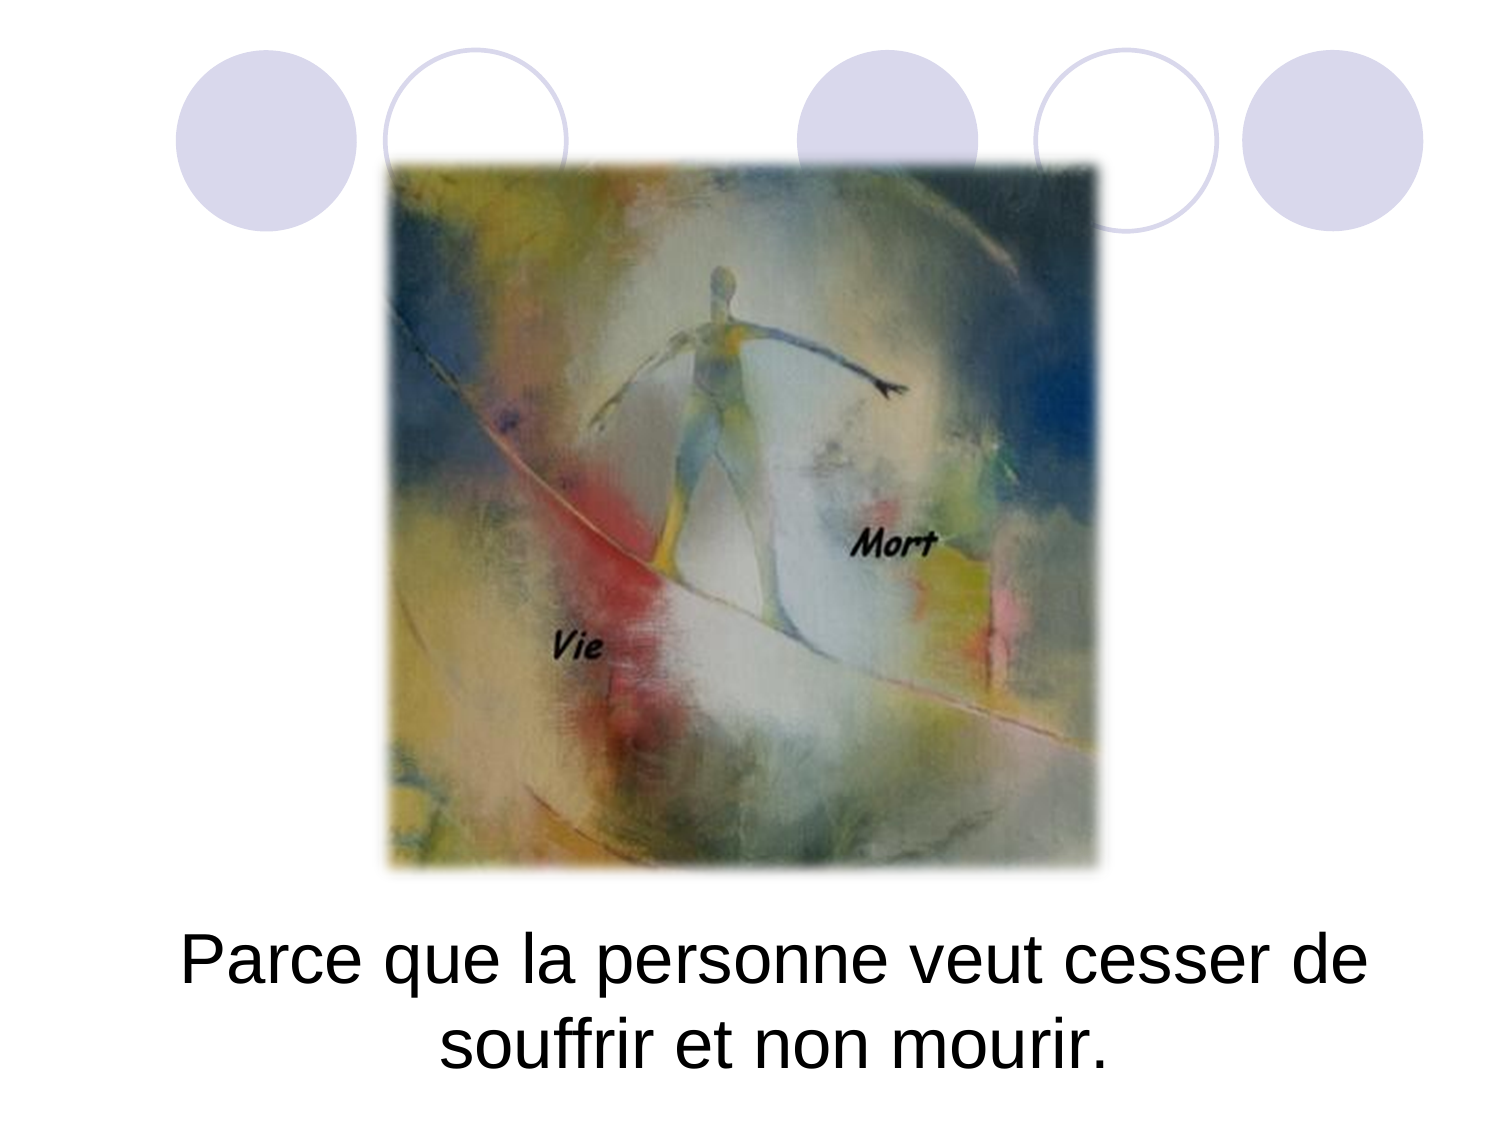

# Parce que la personne veut cesser de souffrir et non mourir.